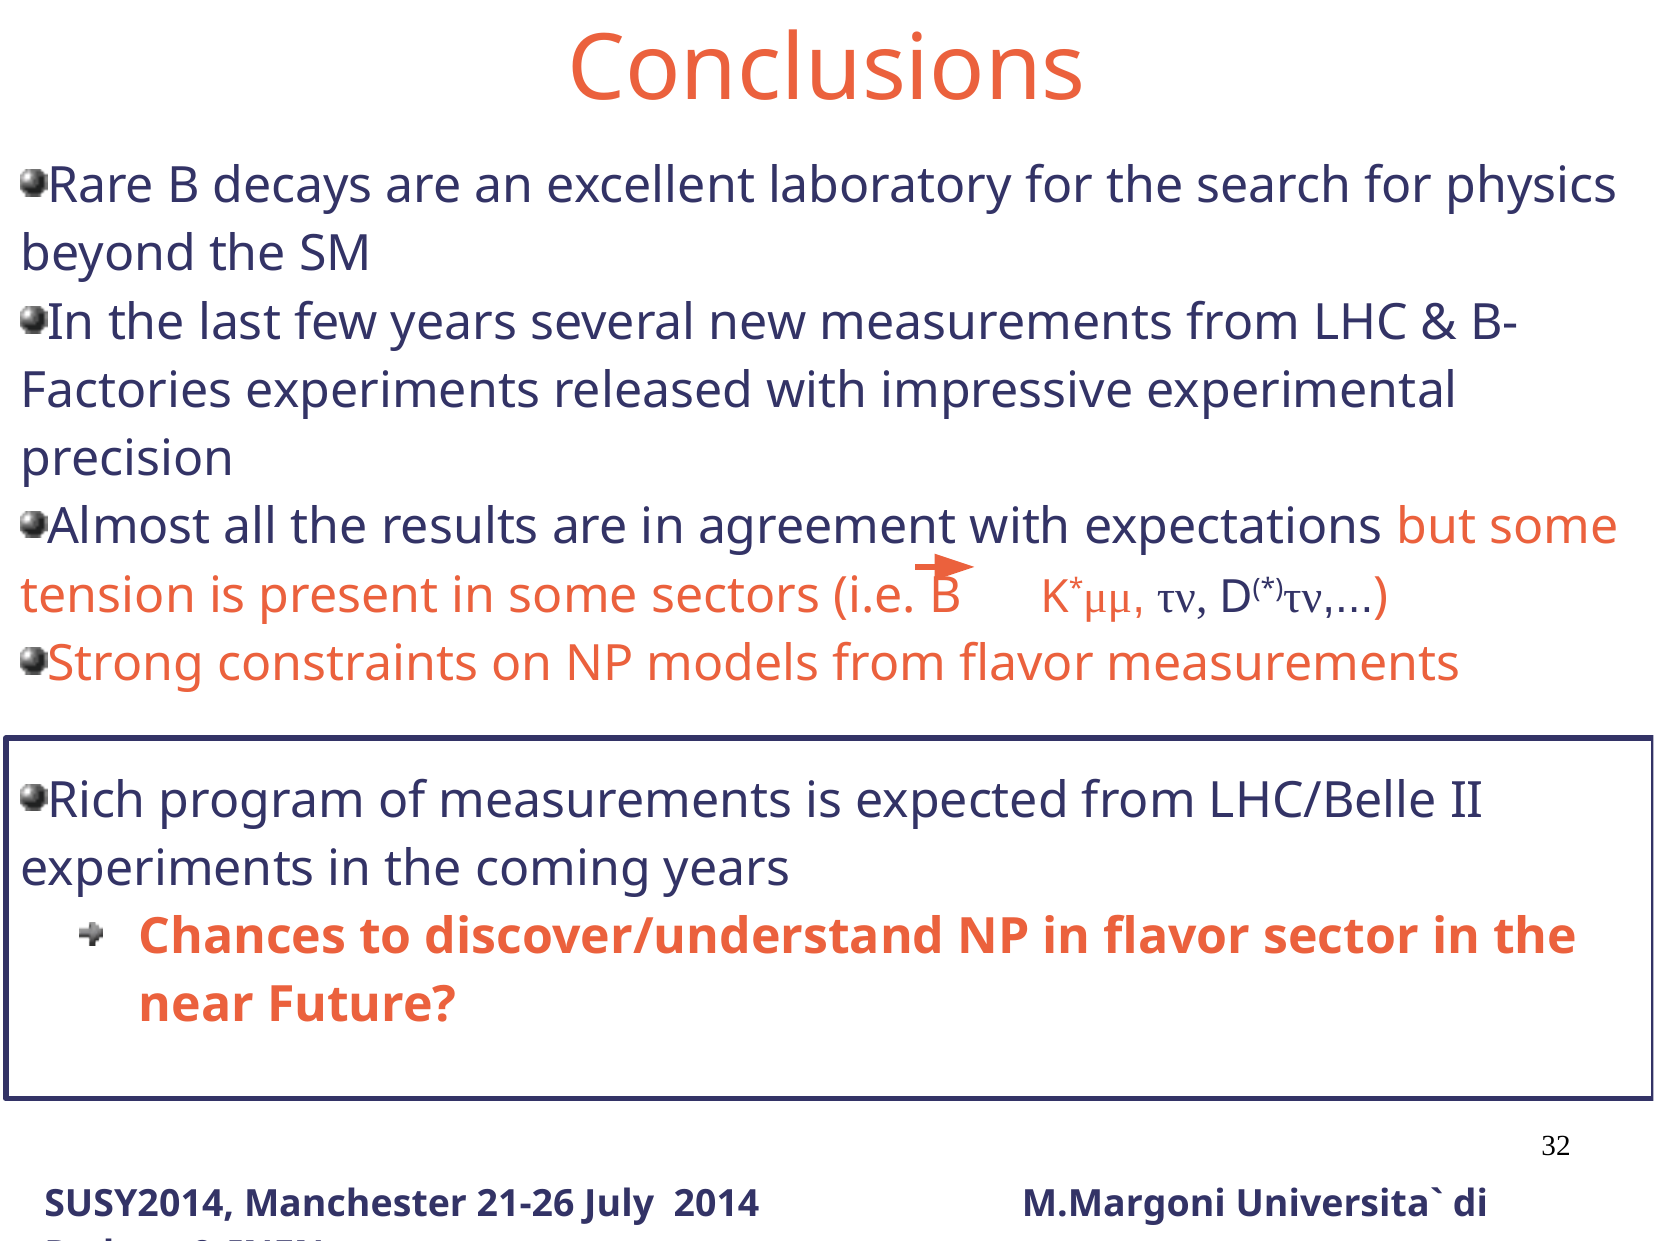

# Conclusions
Rare B decays are an excellent laboratory for the search for physics beyond the SM
In the last few years several new measurements from LHC & B-Factories experiments released with impressive experimental precision
Almost all the results are in agreement with expectations but some tension is present in some sectors (i.e. B K*μμ, τν, D(*)τν,...)
Strong constraints on NP models from flavor measurements
Rich program of measurements is expected from LHC/Belle II experiments in the coming years
Chances to discover/understand NP in flavor sector in the near Future?
32
SUSY2014, Manchester 21-26 July 2014 M.Margoni Universita` di Padova & INFN